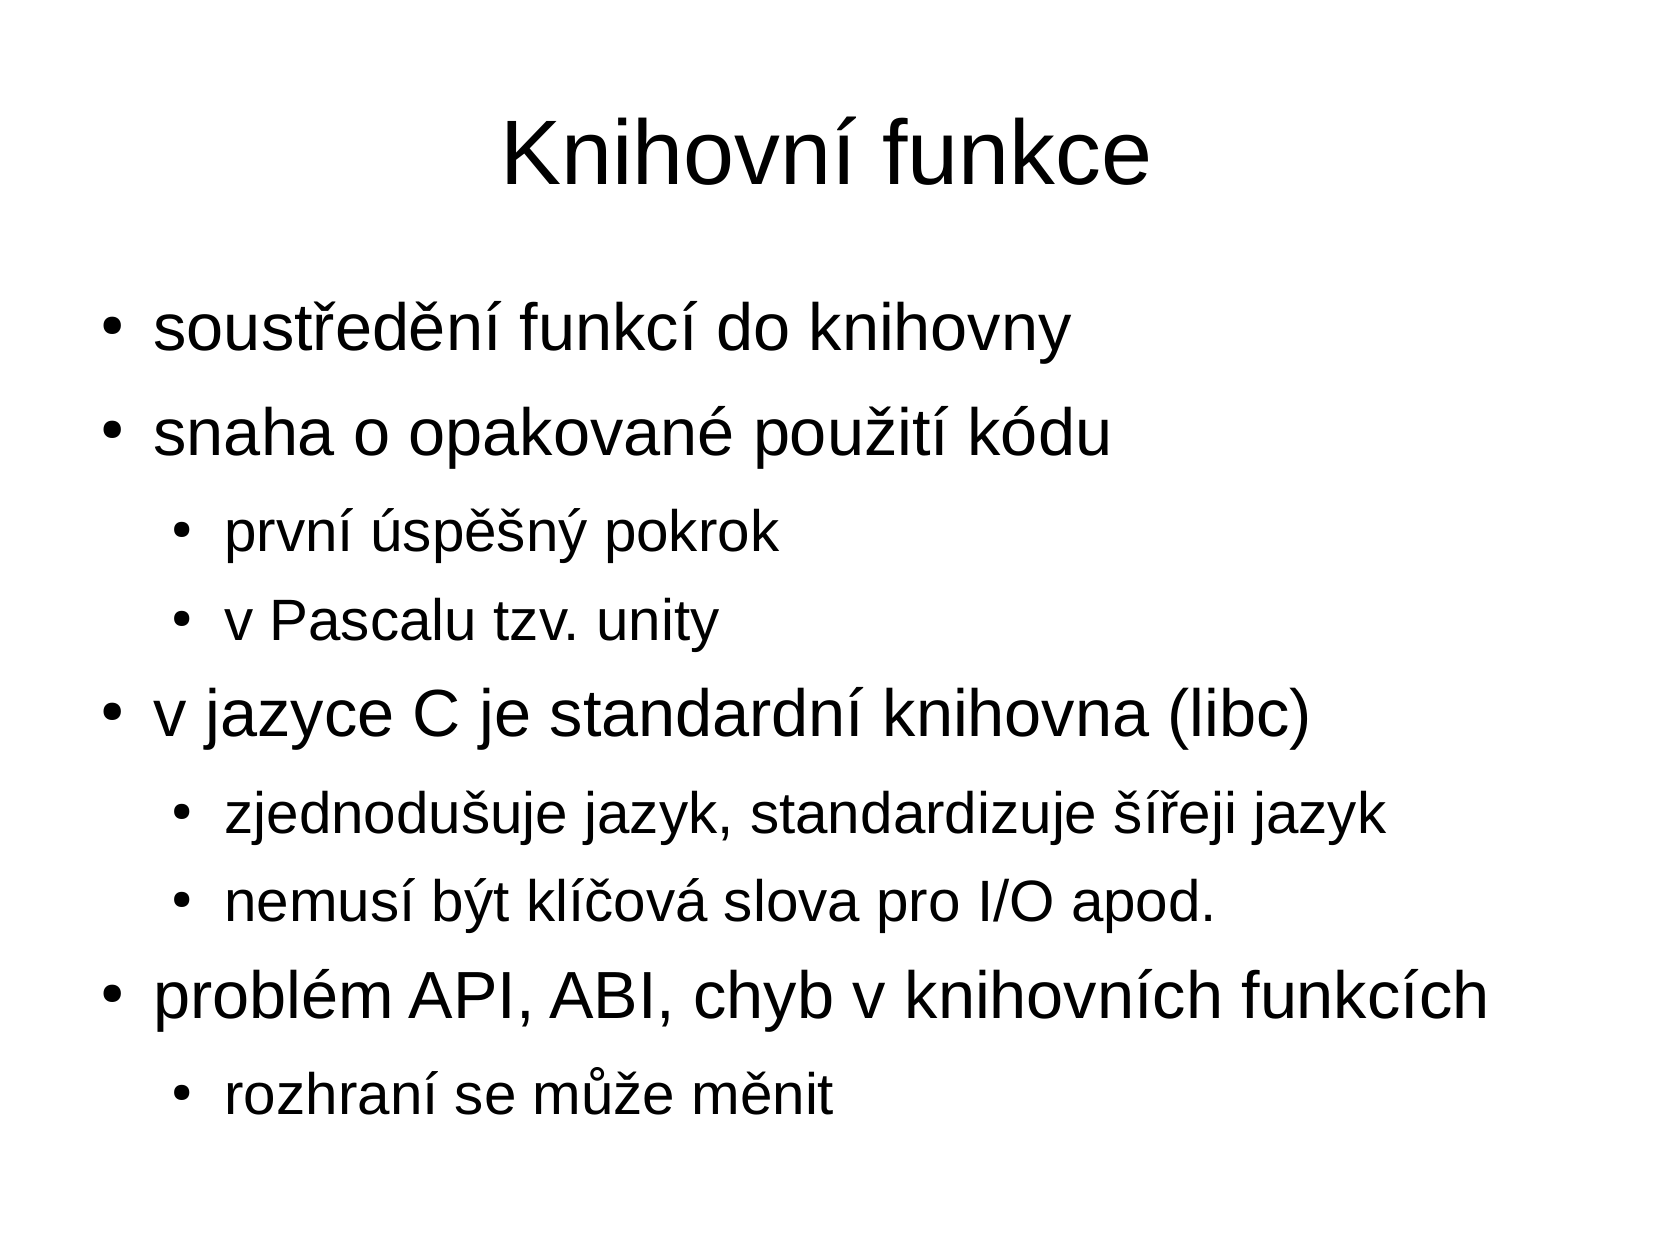

# Knihovní funkce
soustředění funkcí do knihovny
snaha o opakované použití kódu
první úspěšný pokrok
v Pascalu tzv. unity
v jazyce C je standardní knihovna (libc)
zjednodušuje jazyk, standardizuje šířeji jazyk
nemusí být klíčová slova pro I/O apod.
problém API, ABI, chyb v knihovních funkcích
rozhraní se může měnit